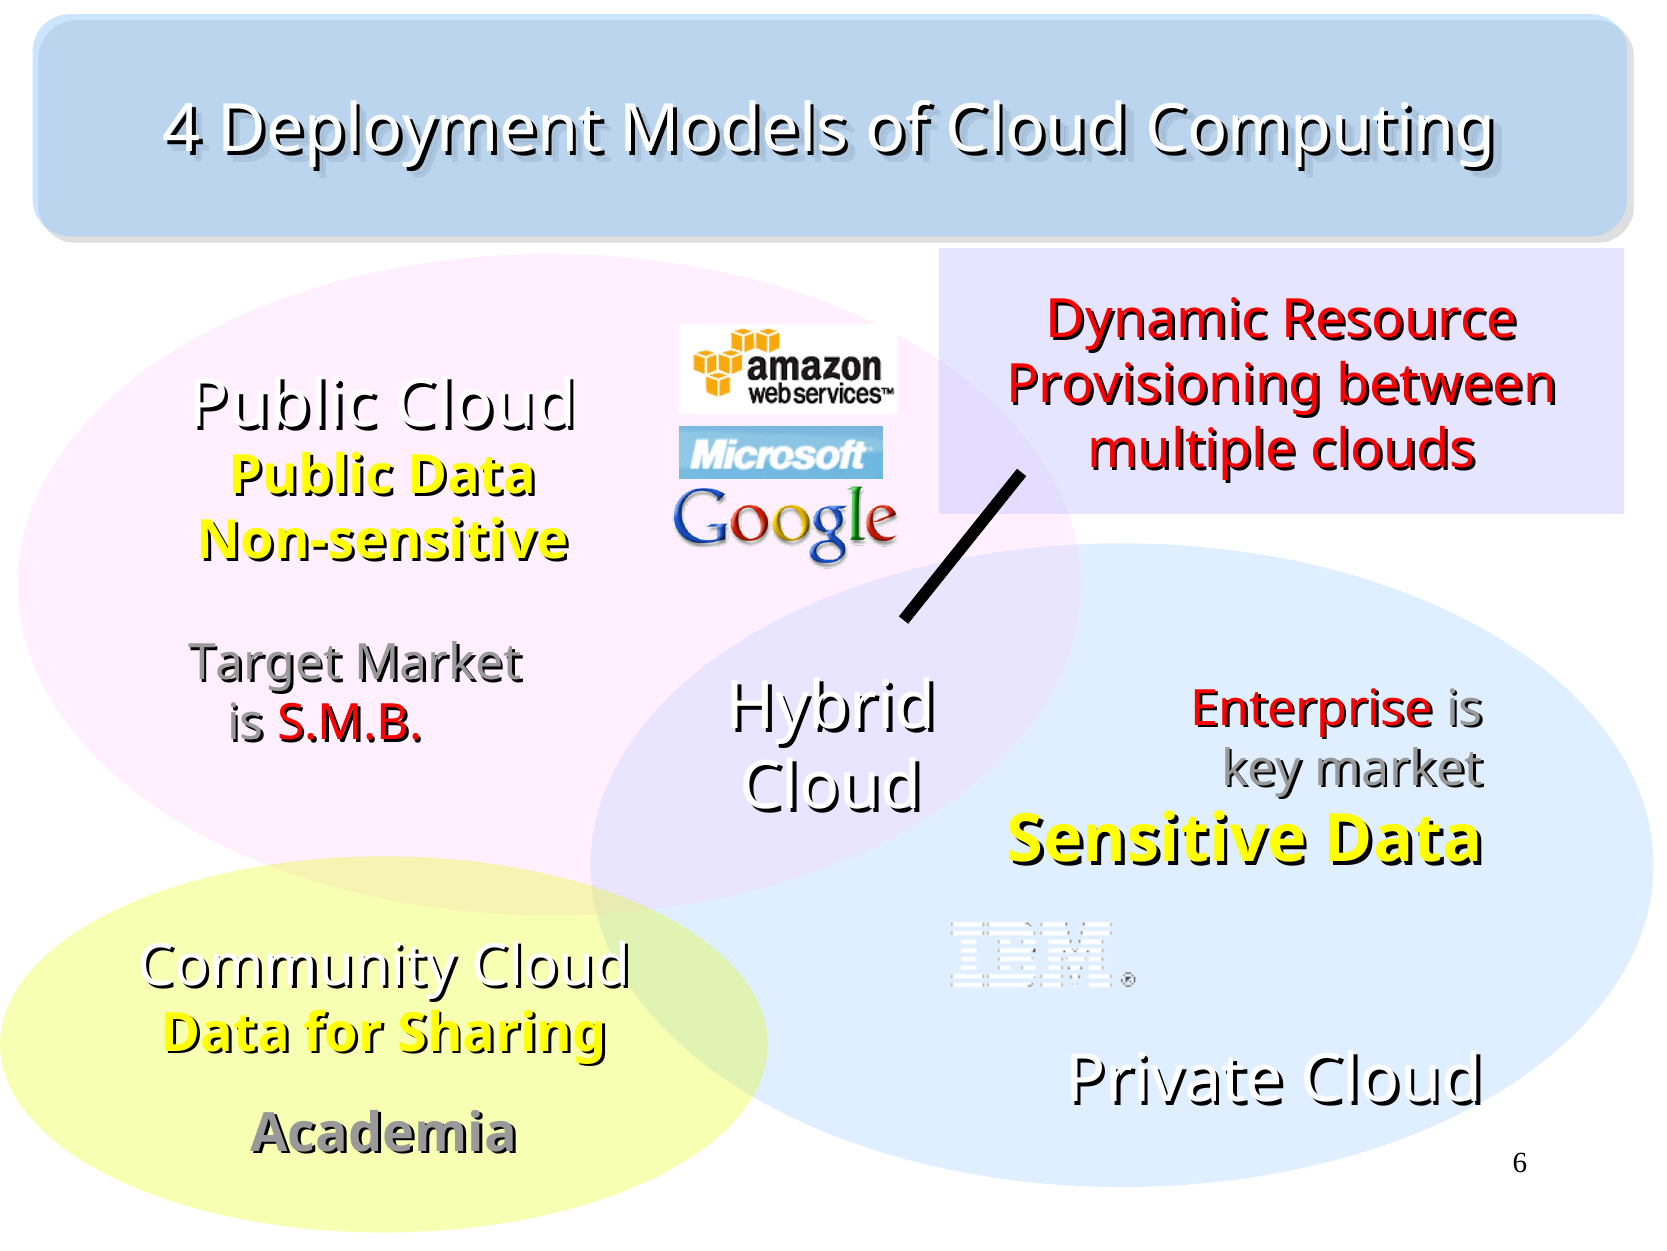

4 Deployment Models of Cloud Computing
Dynamic Resource Provisioning between multiple clouds
Hybrid
Cloud
Public Cloud
Public Data
Non-sensitive
Target Market
 is S.M.B.
Enterprise is
key market
Sensitive Data
Private Cloud
Community Cloud
Data for Sharing
Academia
6